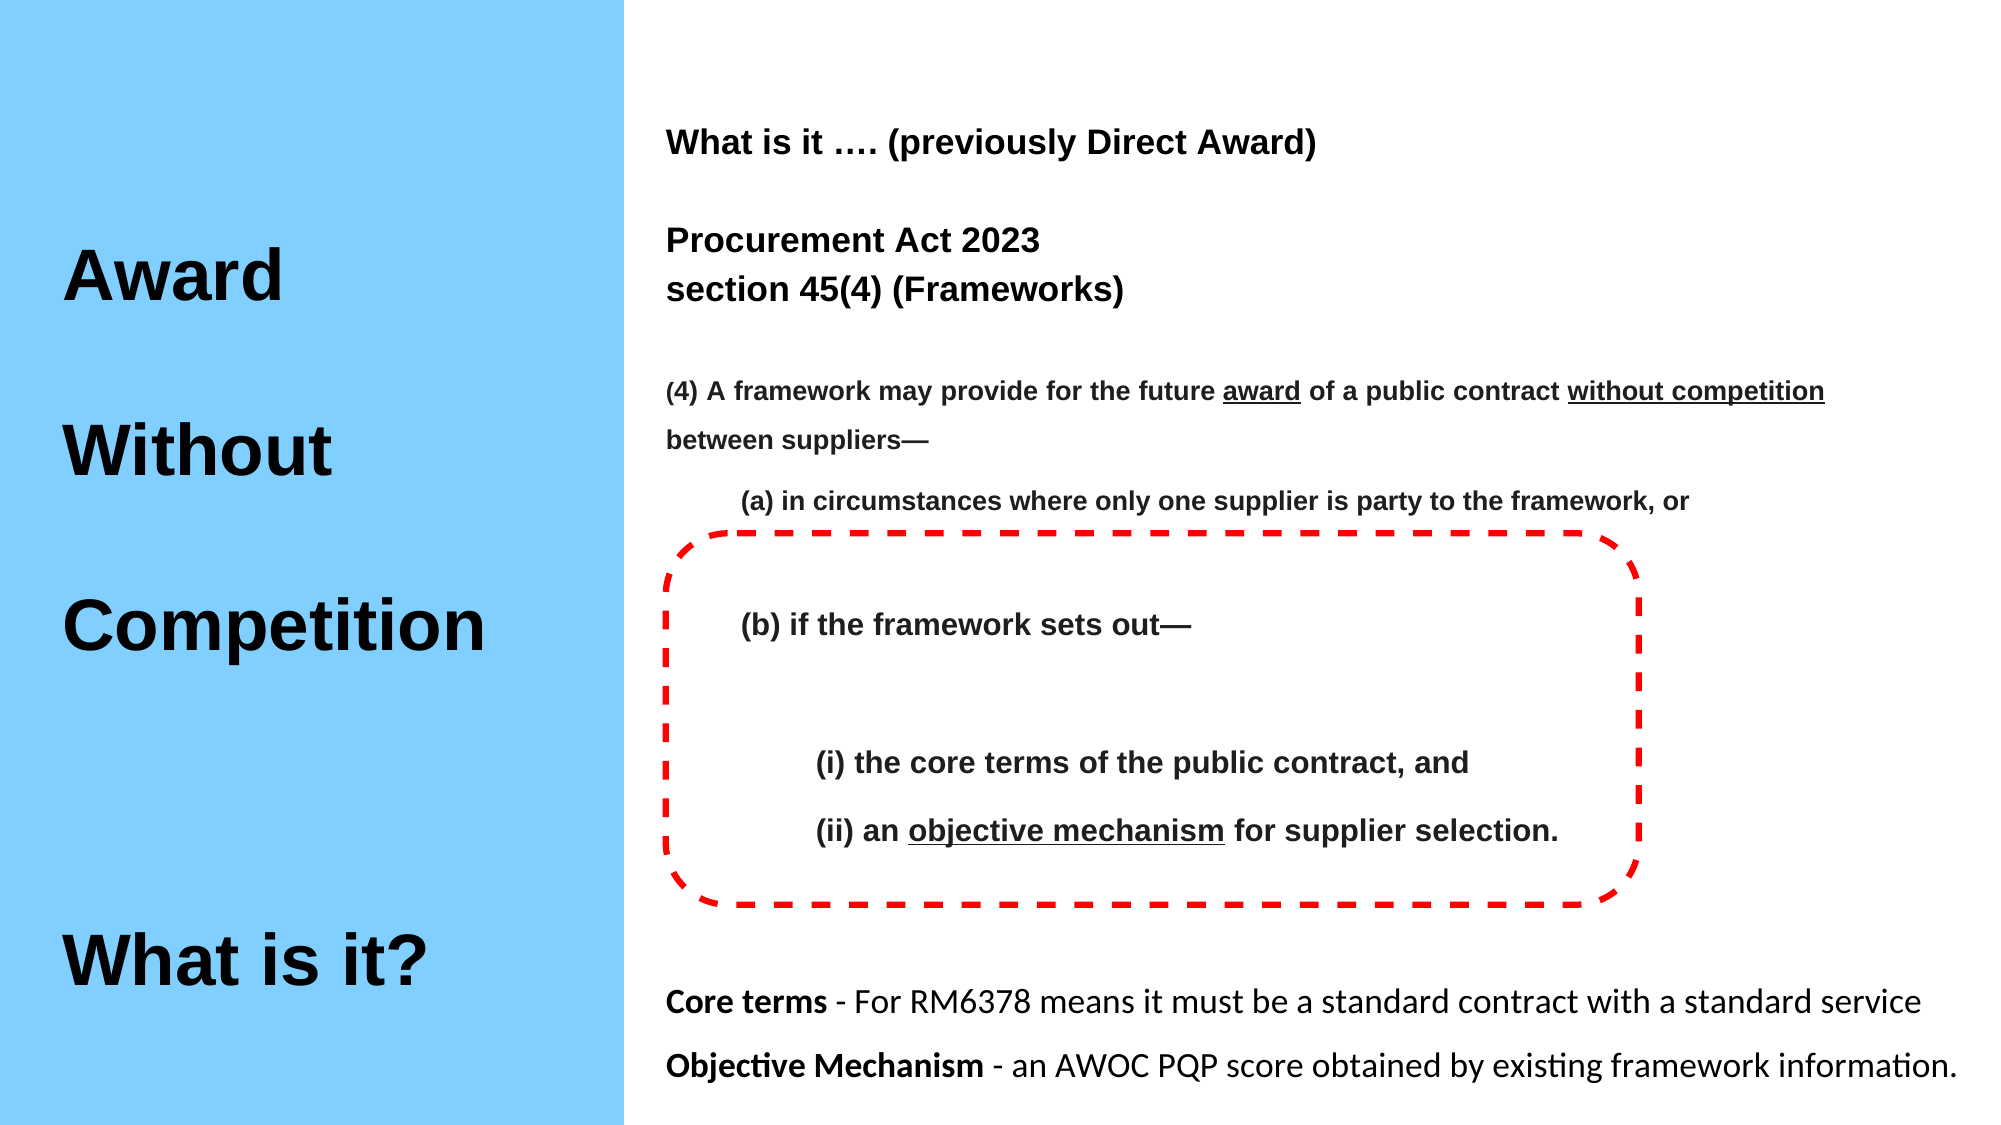

# What is it …. (previously Direct Award)
Procurement Act 2023
section 45(4) (Frameworks)
(4) A framework may provide for the future award of a public contract without competition between suppliers—
	(a) in circumstances where only one supplier is party to the framework, or
(b) if the framework sets out—
(i) the core terms of the public contract, and
(ii) an objective mechanism for supplier selection.
Award
Without
Competition
What is it?
Core terms - For RM6378 means it must be a standard contract with a standard service
Objective Mechanism - an AWOC PQP score obtained by existing framework information.